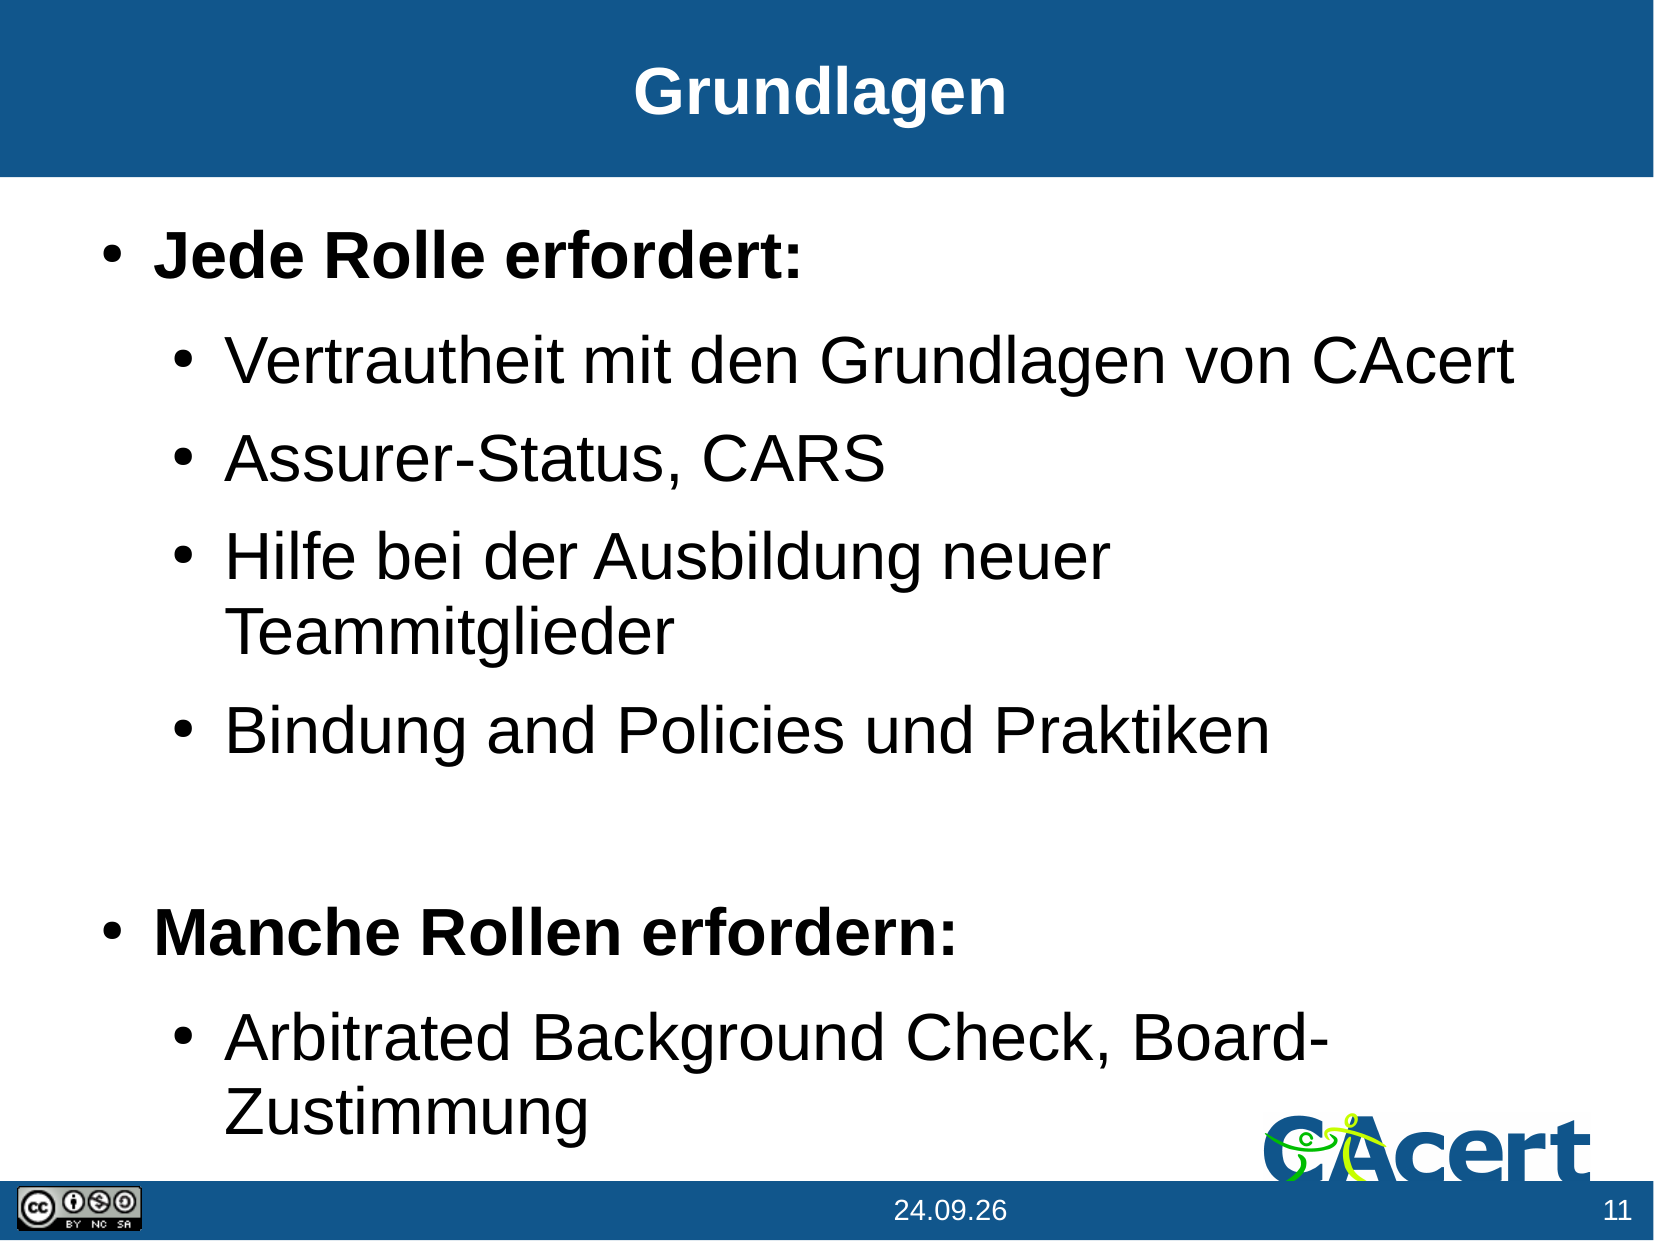

# Grundlagen
Jede Rolle erfordert:
Vertrautheit mit den Grundlagen von CAcert
Assurer-Status, CARS
Hilfe bei der Ausbildung neuer Teammitglieder
Bindung and Policies und Praktiken
Manche Rollen erfordern:
Arbitrated Background Check, Board-Zustimmung